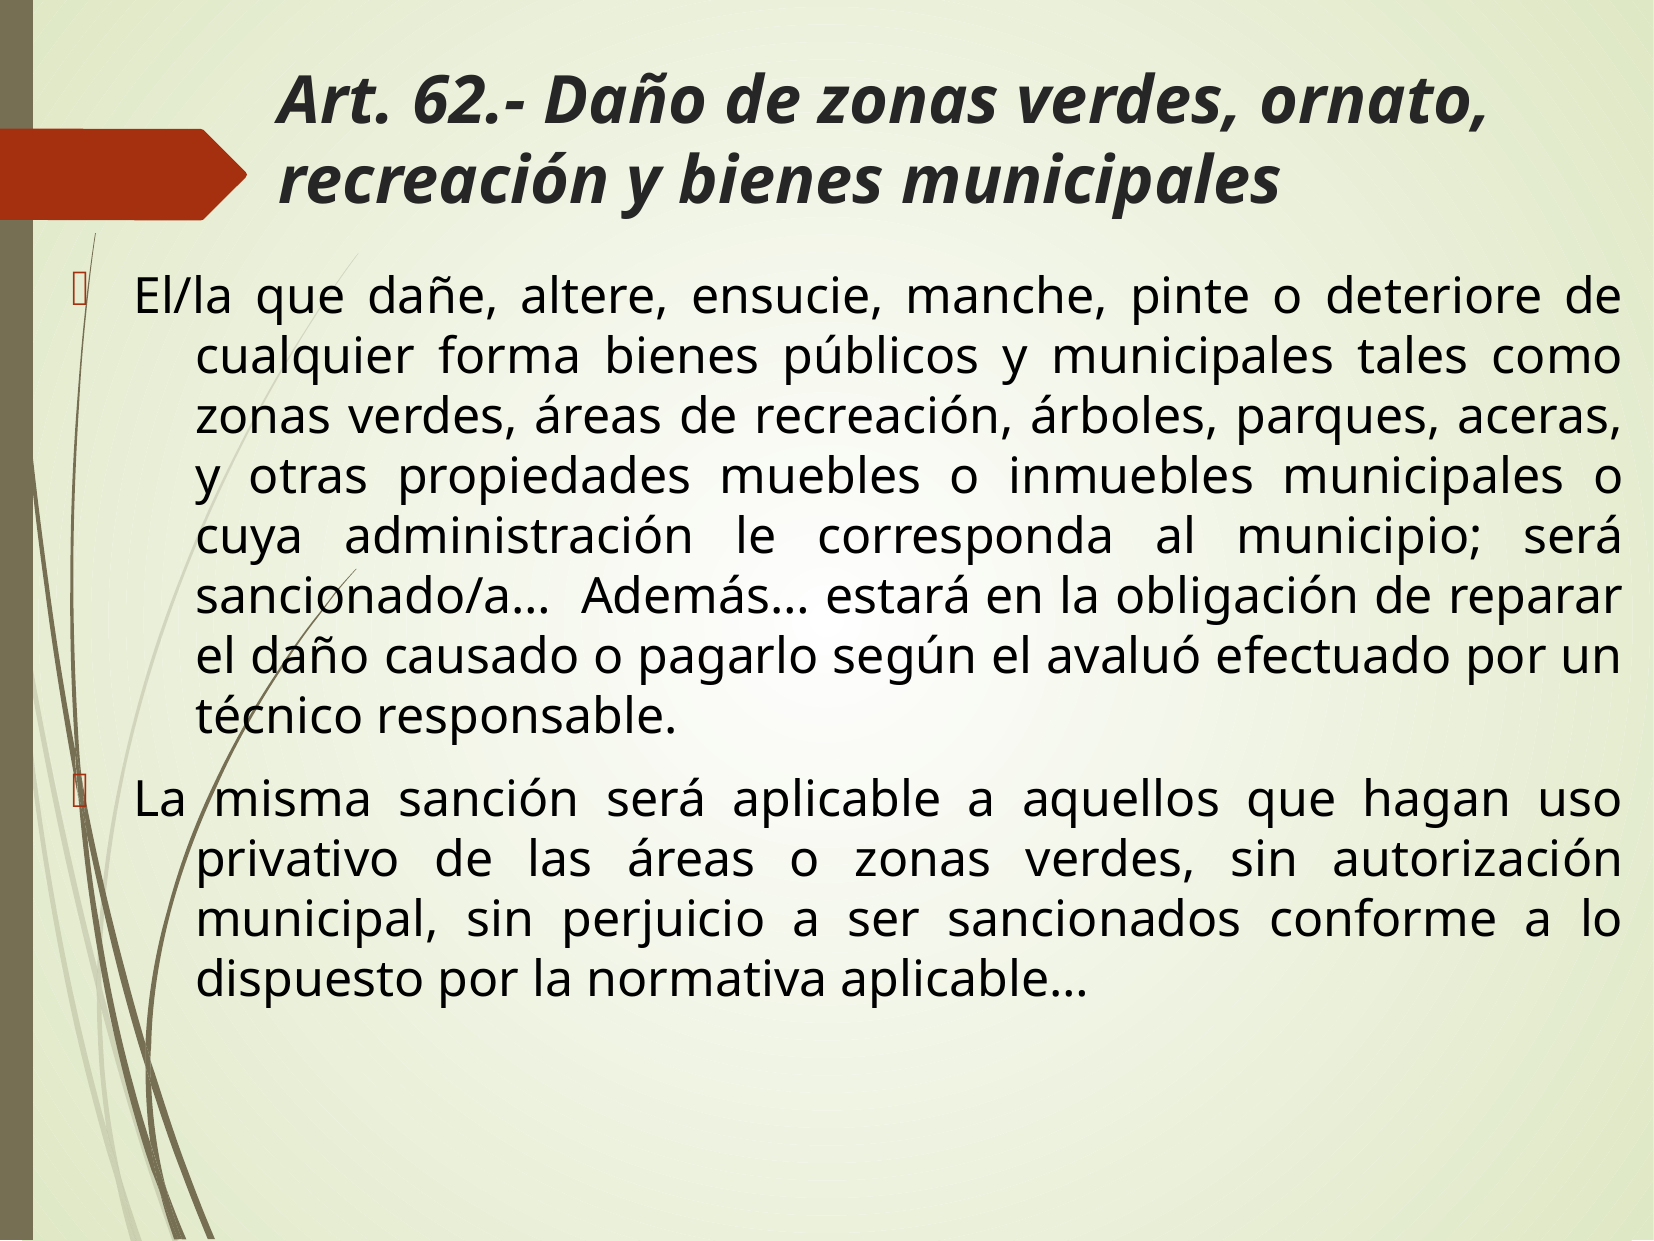

# Art. 62.- Daño de zonas verdes, ornato, recreación y bienes municipales
El/la que dañe, altere, ensucie, manche, pinte o deteriore de cualquier forma bienes públicos y municipales tales como zonas verdes, áreas de recreación, árboles, parques, aceras, y otras propiedades muebles o inmuebles municipales o cuya administración le corresponda al municipio; será sancionado/a… Además… estará en la obligación de reparar el daño causado o pagarlo según el avaluó efectuado por un técnico responsable.
La misma sanción será aplicable a aquellos que hagan uso privativo de las áreas o zonas verdes, sin autorización municipal, sin perjuicio a ser sancionados conforme a lo dispuesto por la normativa aplicable…